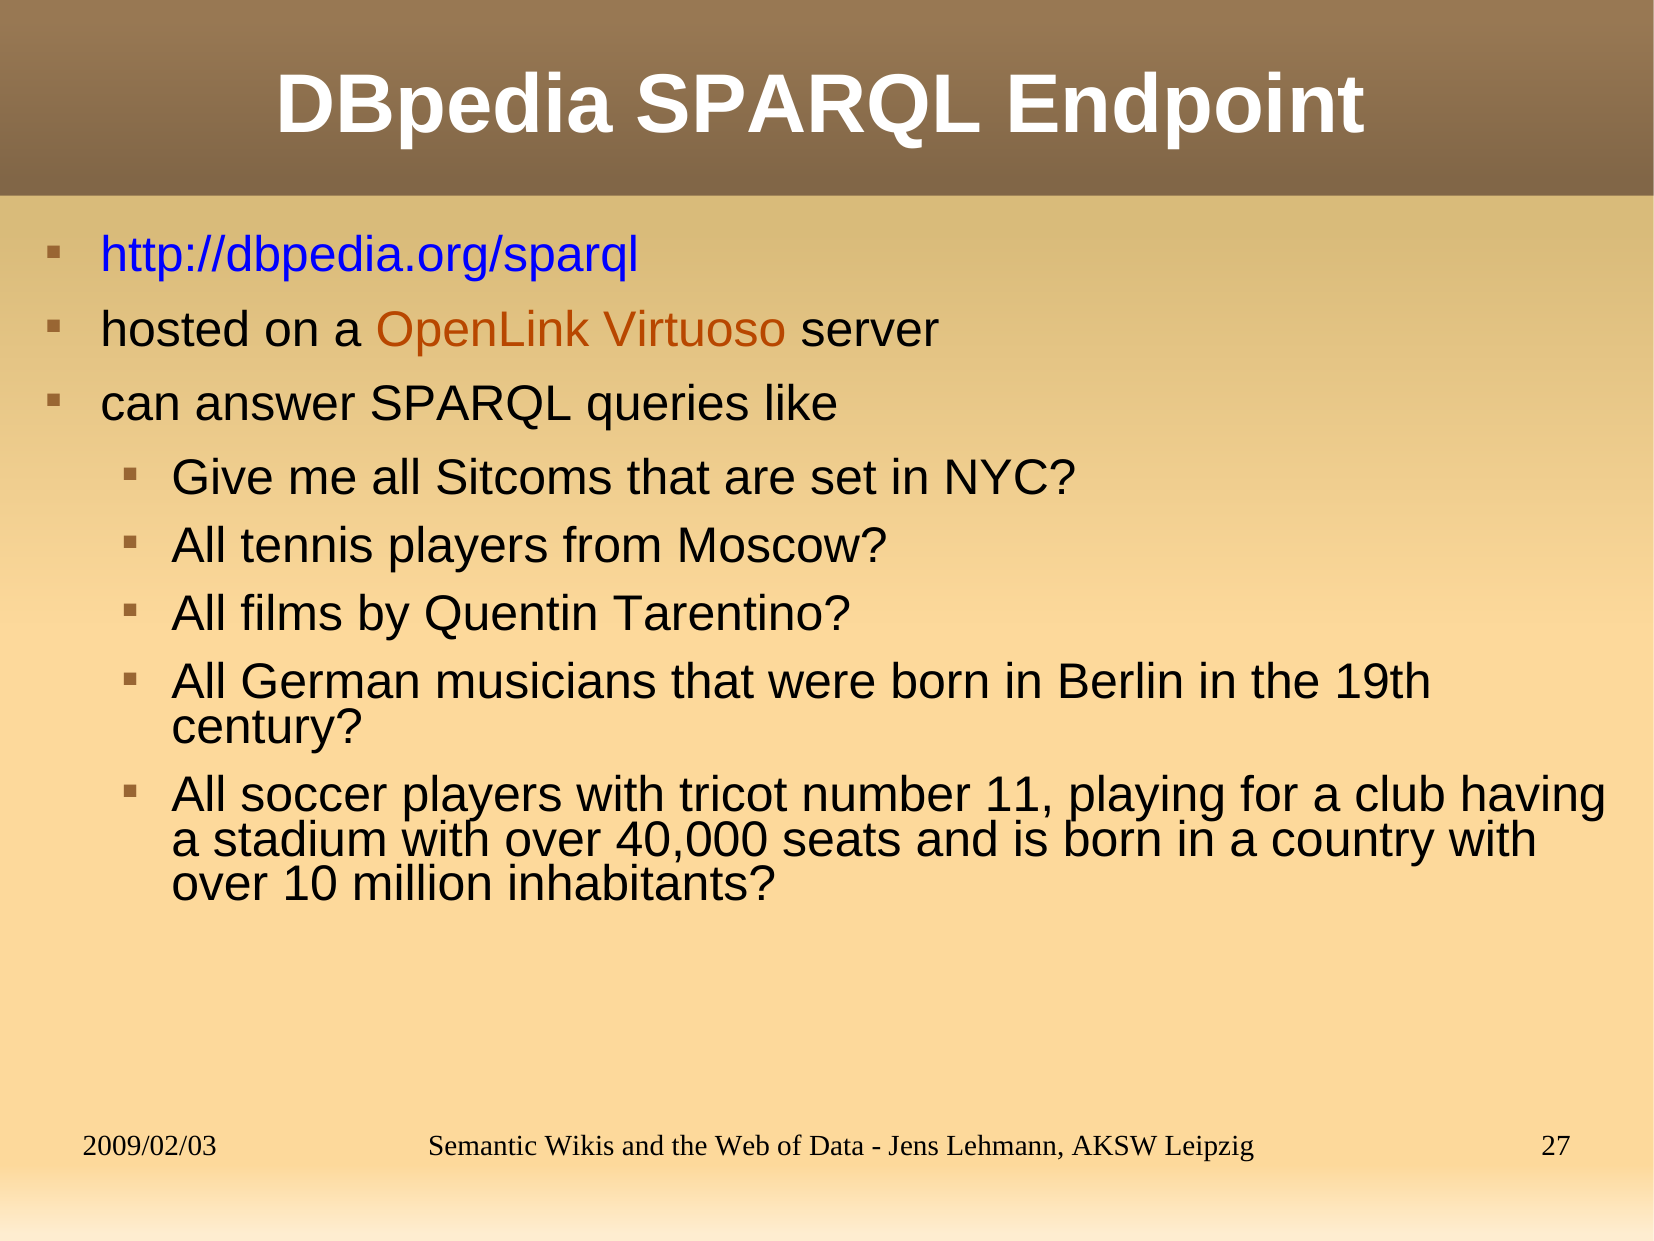

# DBpedia SPARQL Endpoint
http://dbpedia.org/sparql
hosted on a OpenLink Virtuoso server
can answer SPARQL queries like
Give me all Sitcoms that are set in NYC?
All tennis players from Moscow?
All films by Quentin Tarentino?
All German musicians that were born in Berlin in the 19th century?
All soccer players with tricot number 11, playing for a club having a stadium with over 40,000 seats and is born in a country with over 10 million inhabitants?
2009/02/03
Semantic Wikis and the Web of Data - Jens Lehmann, AKSW Leipzig
27